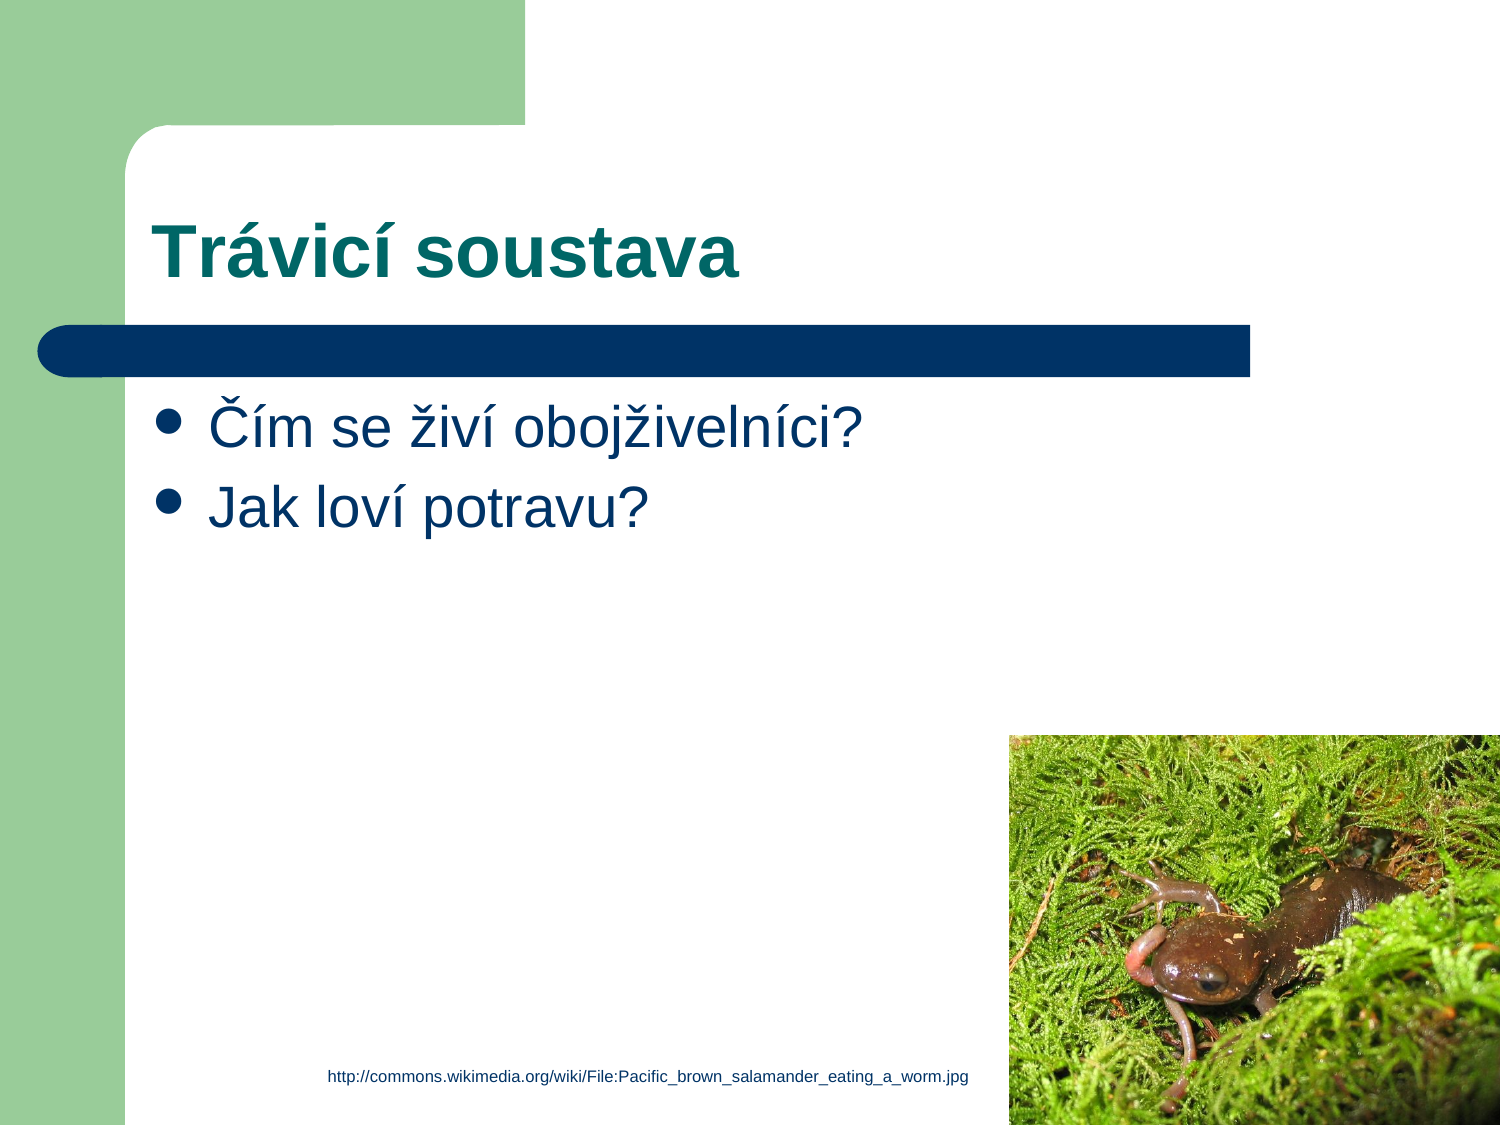

# Trávicí soustava
Čím se živí obojživelníci?
Jak loví potravu?
http://commons.wikimedia.org/wiki/File:Pacific_brown_salamander_eating_a_worm.jpg